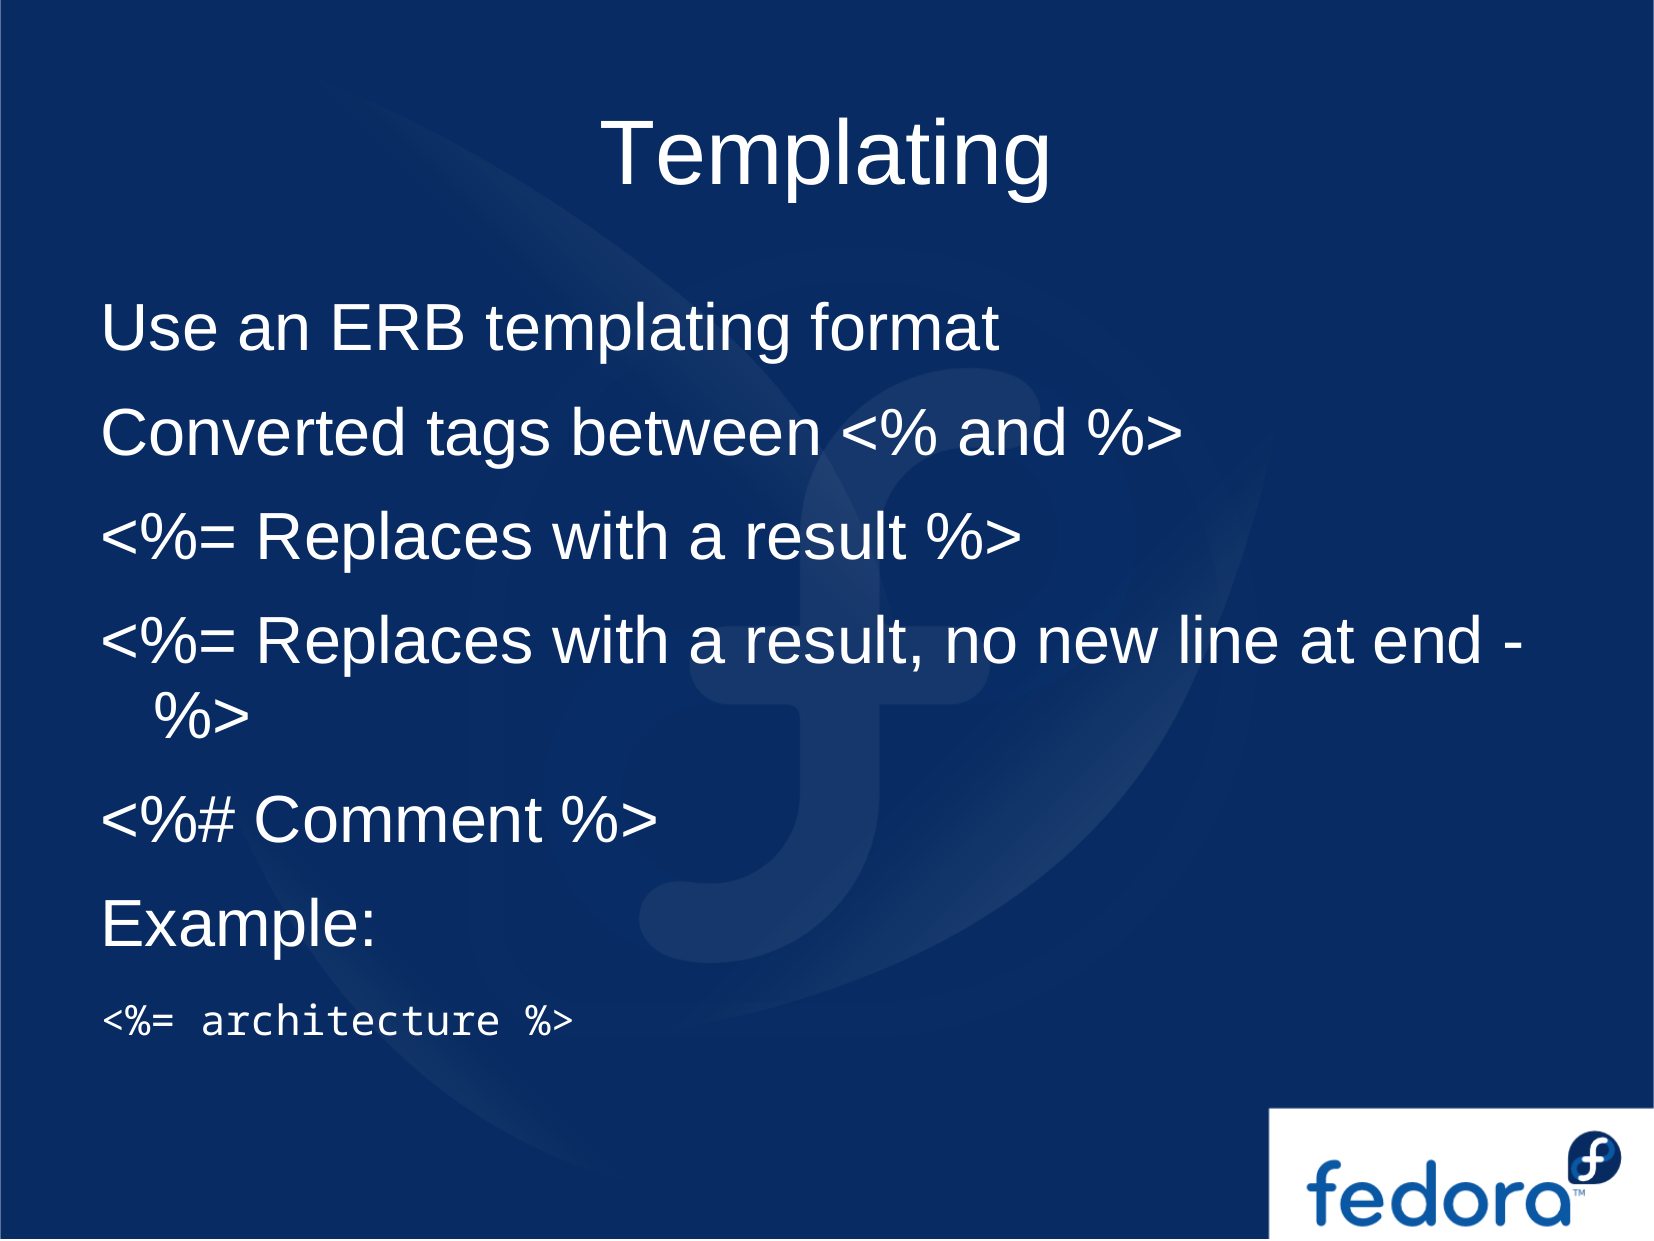

# Templating
Use an ERB templating format
Converted tags between <% and %>
<%= Replaces with a result %>
<%= Replaces with a result, no new line at end -%>
<%# Comment %>
Example:
<%= architecture %>